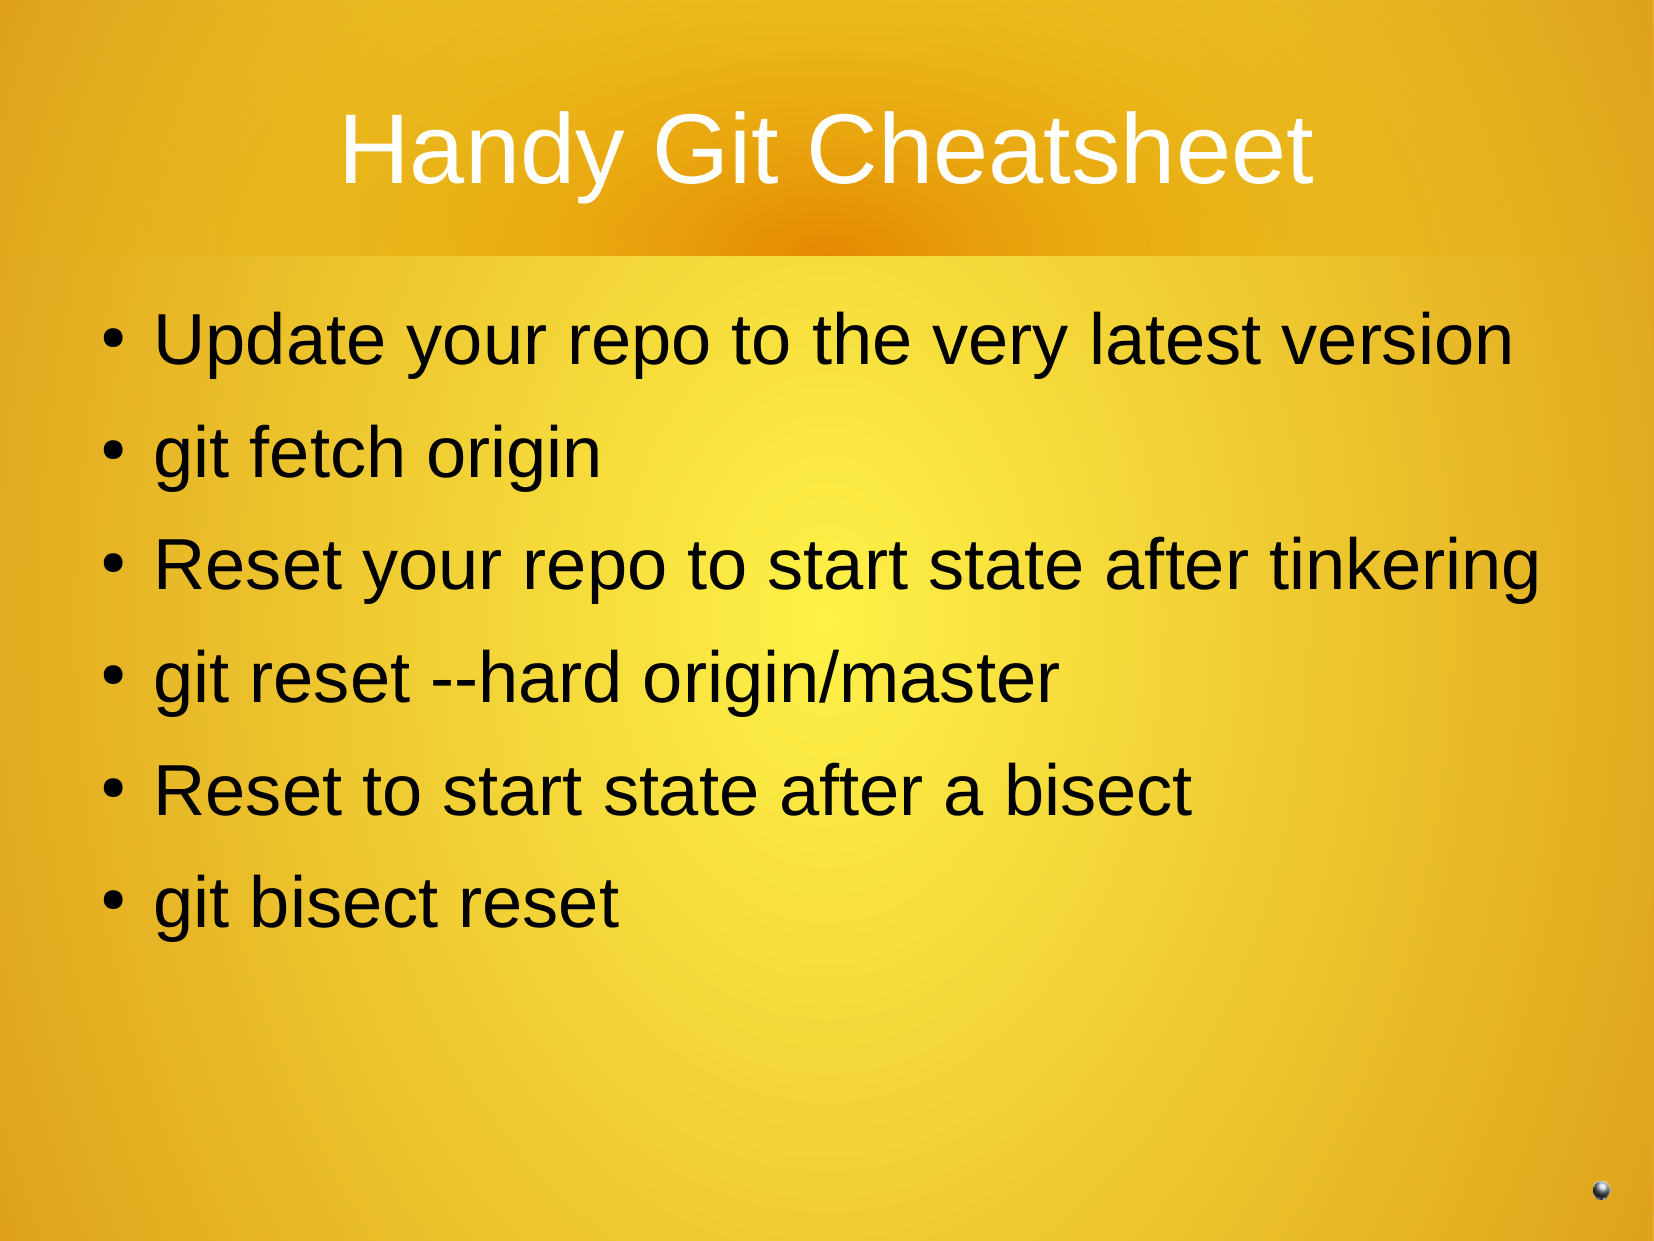

# Handy Git Cheatsheet
Update your repo to the very latest version
git fetch origin
Reset your repo to start state after tinkering
git reset --hard origin/master
Reset to start state after a bisect
git bisect reset